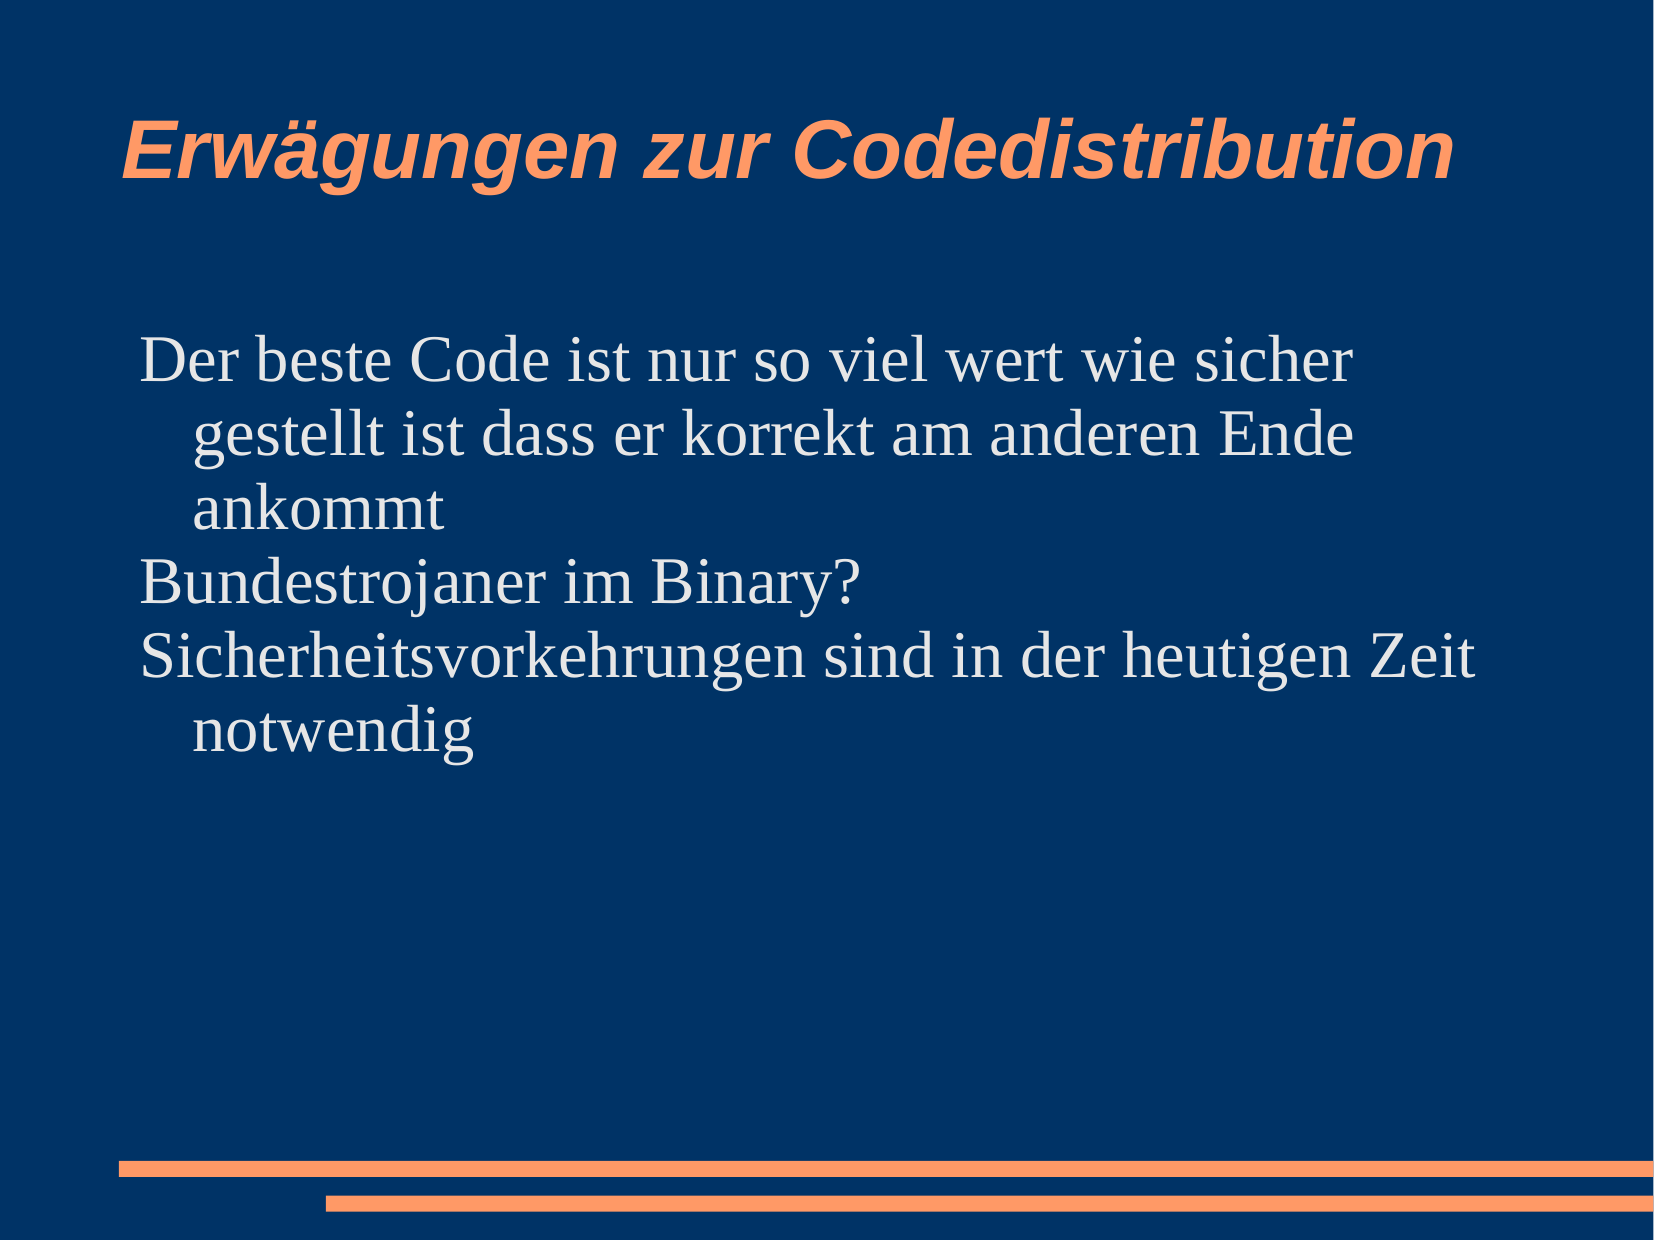

# Erwägungen zur Codedistribution
Der beste Code ist nur so viel wert wie sicher gestellt ist dass er korrekt am anderen Ende ankommt
Bundestrojaner im Binary?
Sicherheitsvorkehrungen sind in der heutigen Zeit notwendig